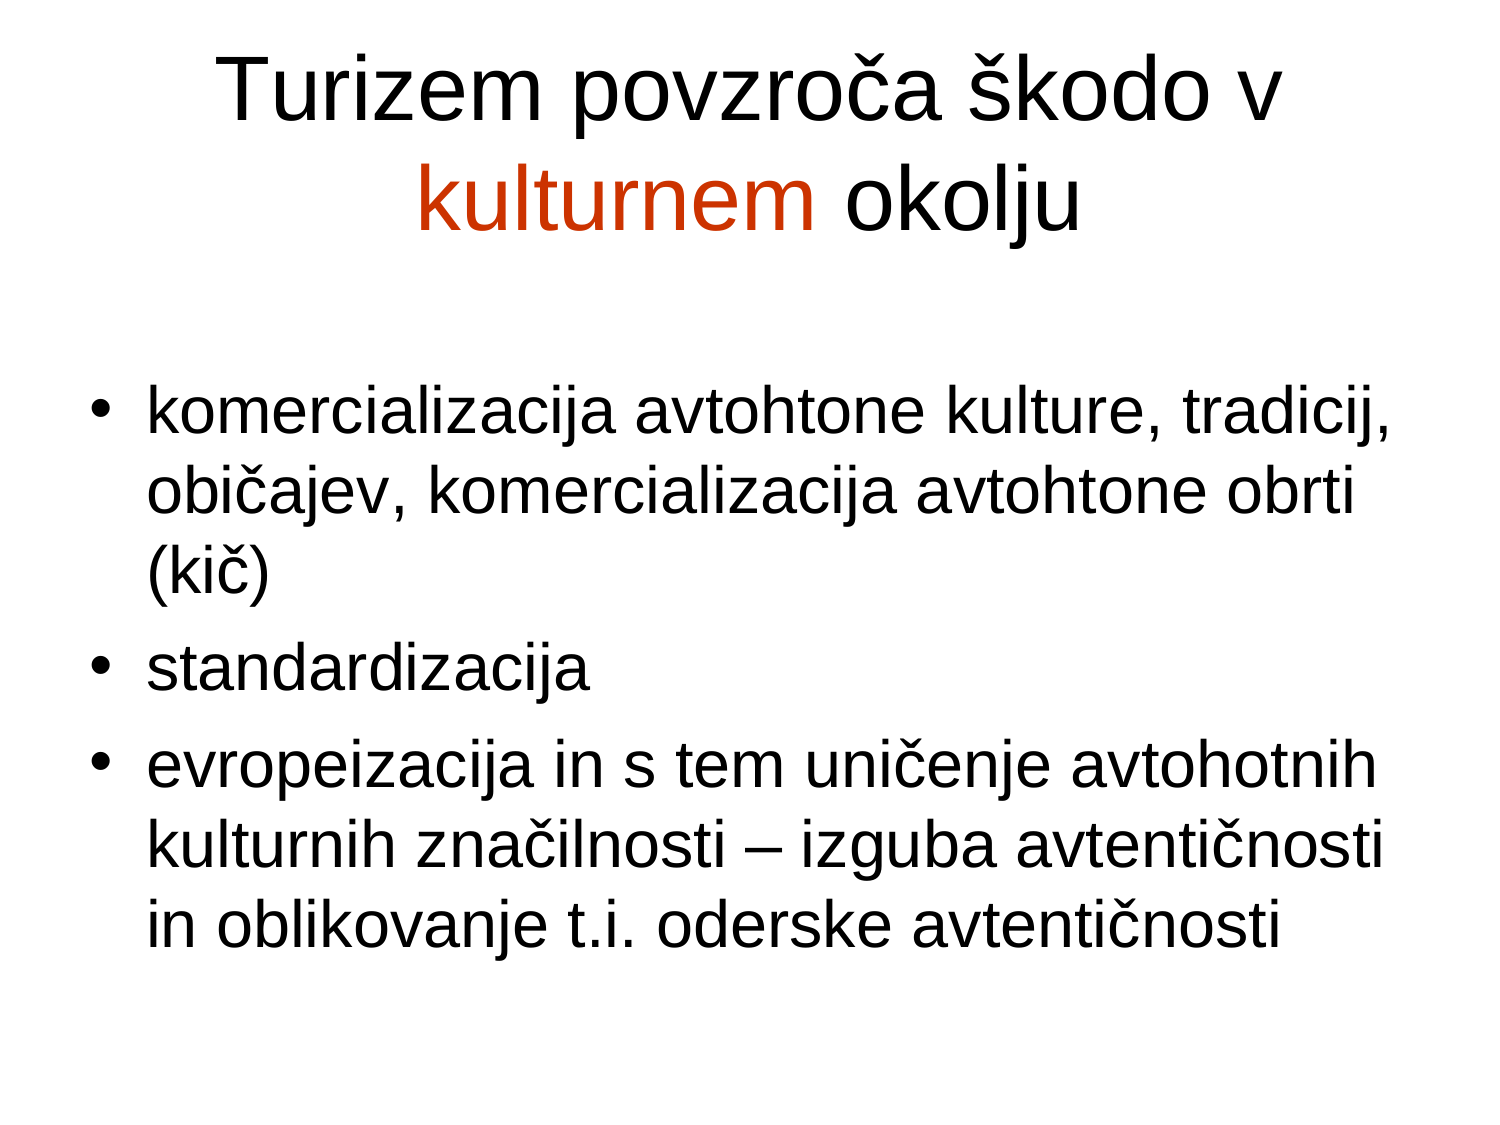

# Turizem povzroča škodo v kulturnem okolju
komercializacija avtohtone kulture, tradicij, običajev, komercializacija avtohtone obrti (kič)
standardizacija
evropeizacija in s tem uničenje avtohotnih kulturnih značilnosti – izguba avtentičnosti in oblikovanje t.i. oderske avtentičnosti